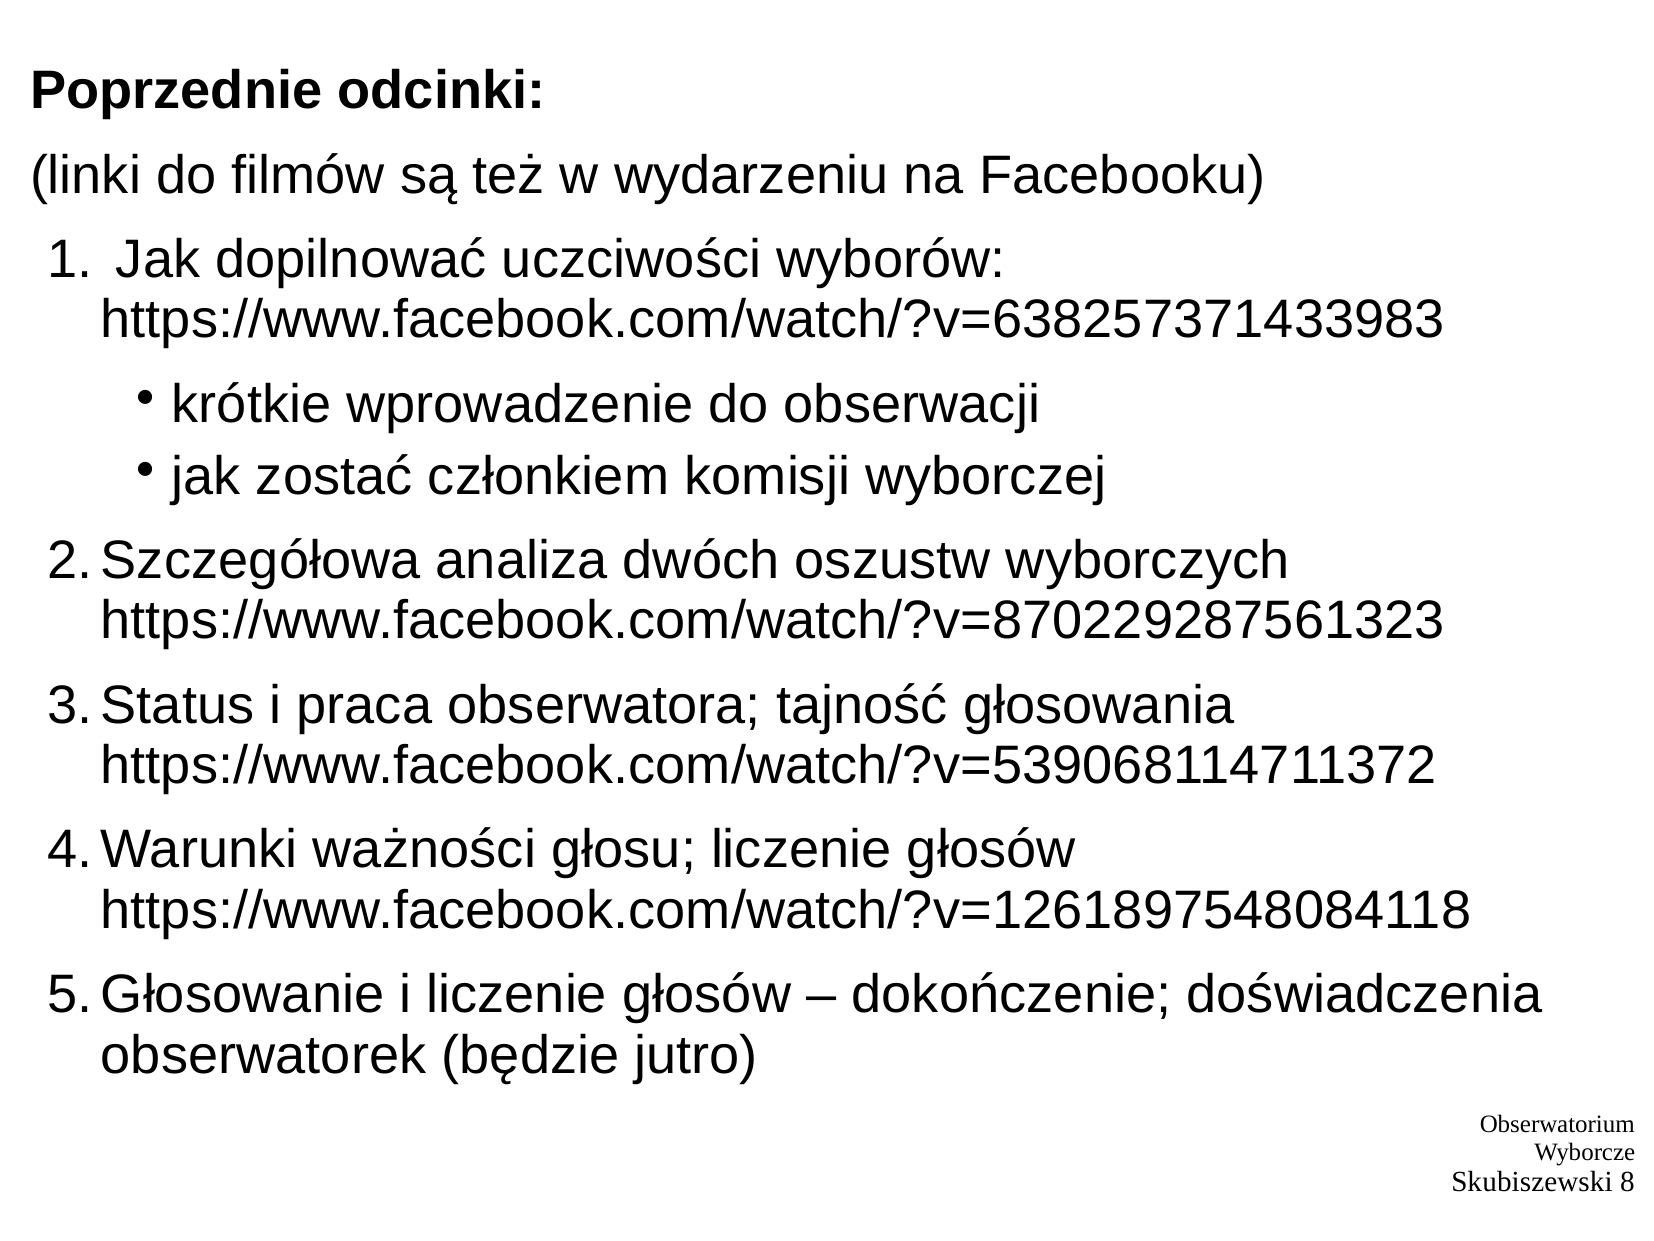

# Poprzednie odcinki:
(linki do filmów są też w wydarzeniu na Facebooku)
 Jak dopilnować uczciwości wyborów: https://www.facebook.com/watch/?v=638257371433983
krótkie wprowadzenie do obserwacji
jak zostać członkiem komisji wyborczej
Szczegółowa analiza dwóch oszustw wyborczych https://www.facebook.com/watch/?v=870229287561323
Status i praca obserwatora; tajność głosowaniahttps://www.facebook.com/watch/?v=539068114711372
Warunki ważności głosu; liczenie głosów https://www.facebook.com/watch/?v=1261897548084118
Głosowanie i liczenie głosów – dokończenie; doświadczenia obserwatorek (będzie jutro)
8